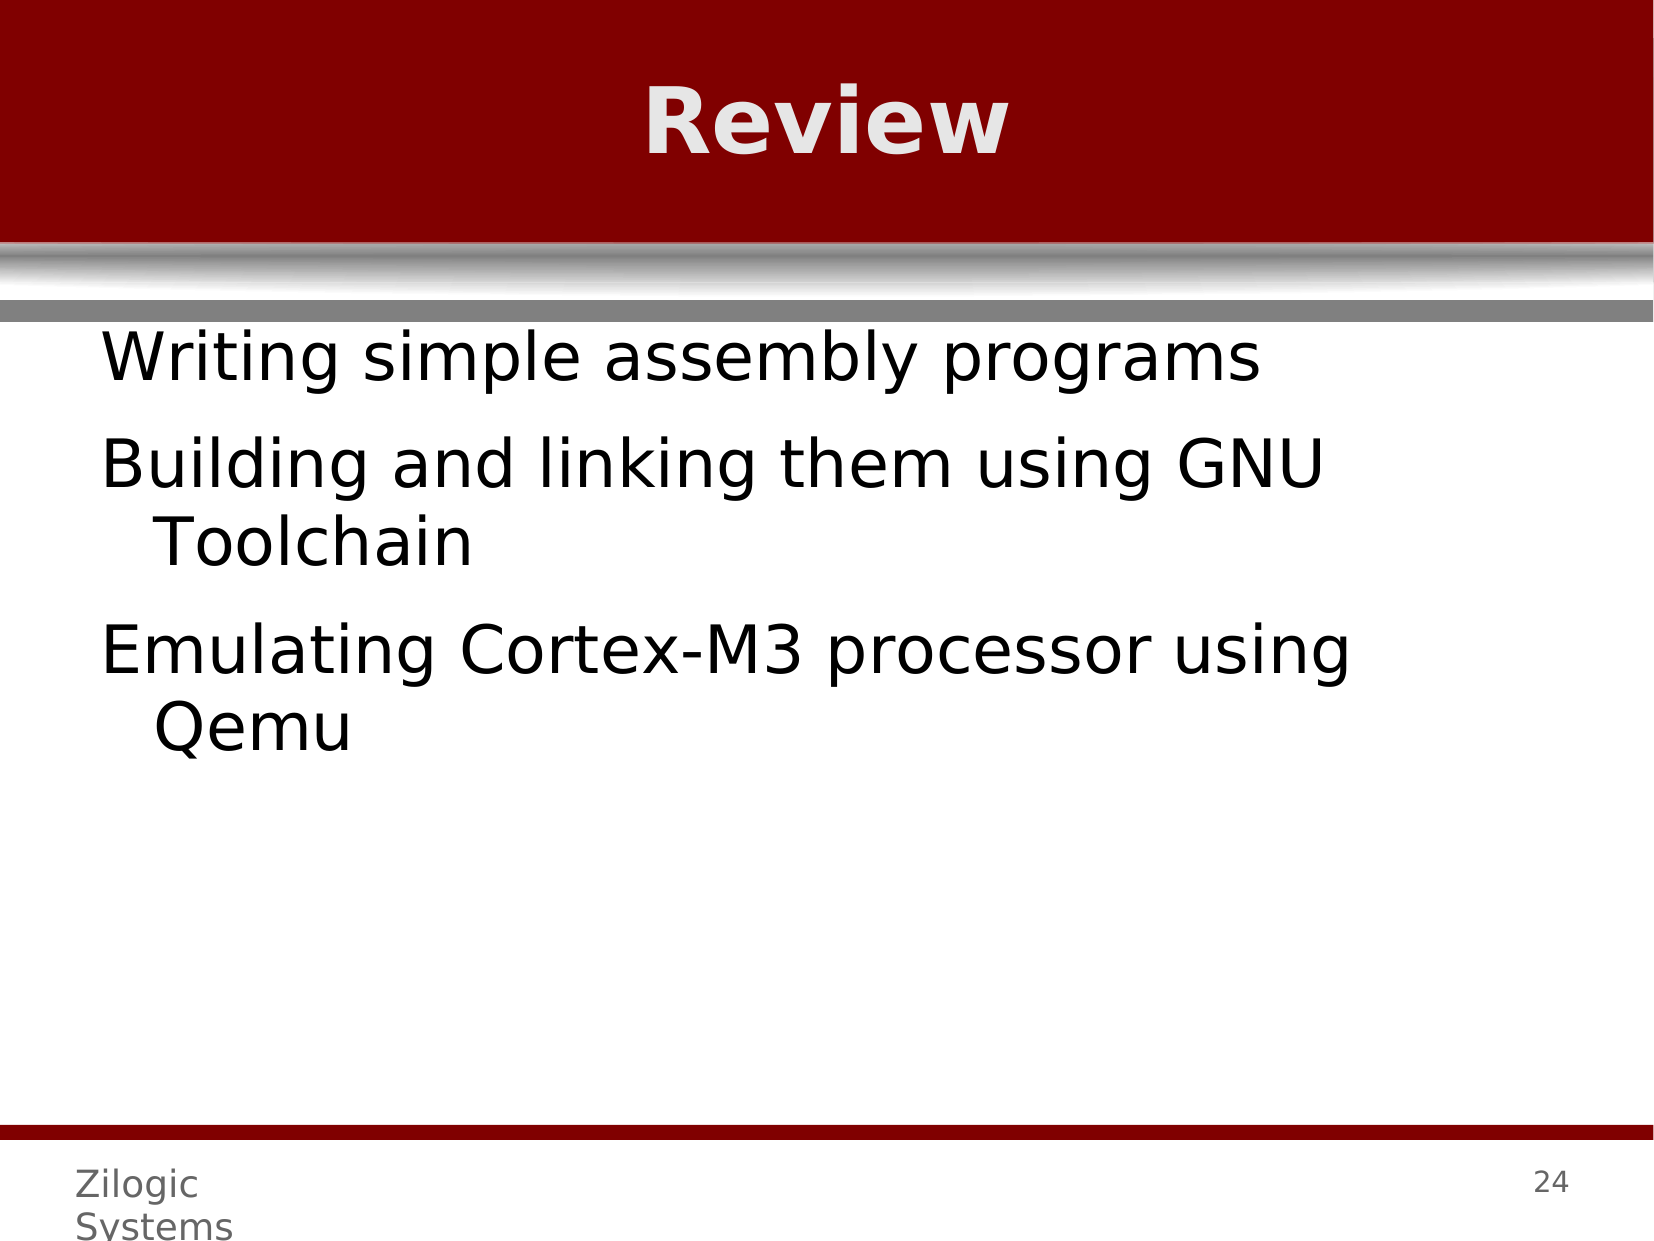

# Review
Writing simple assembly programs
Building and linking them using GNU Toolchain
Emulating Cortex-M3 processor using Qemu
24